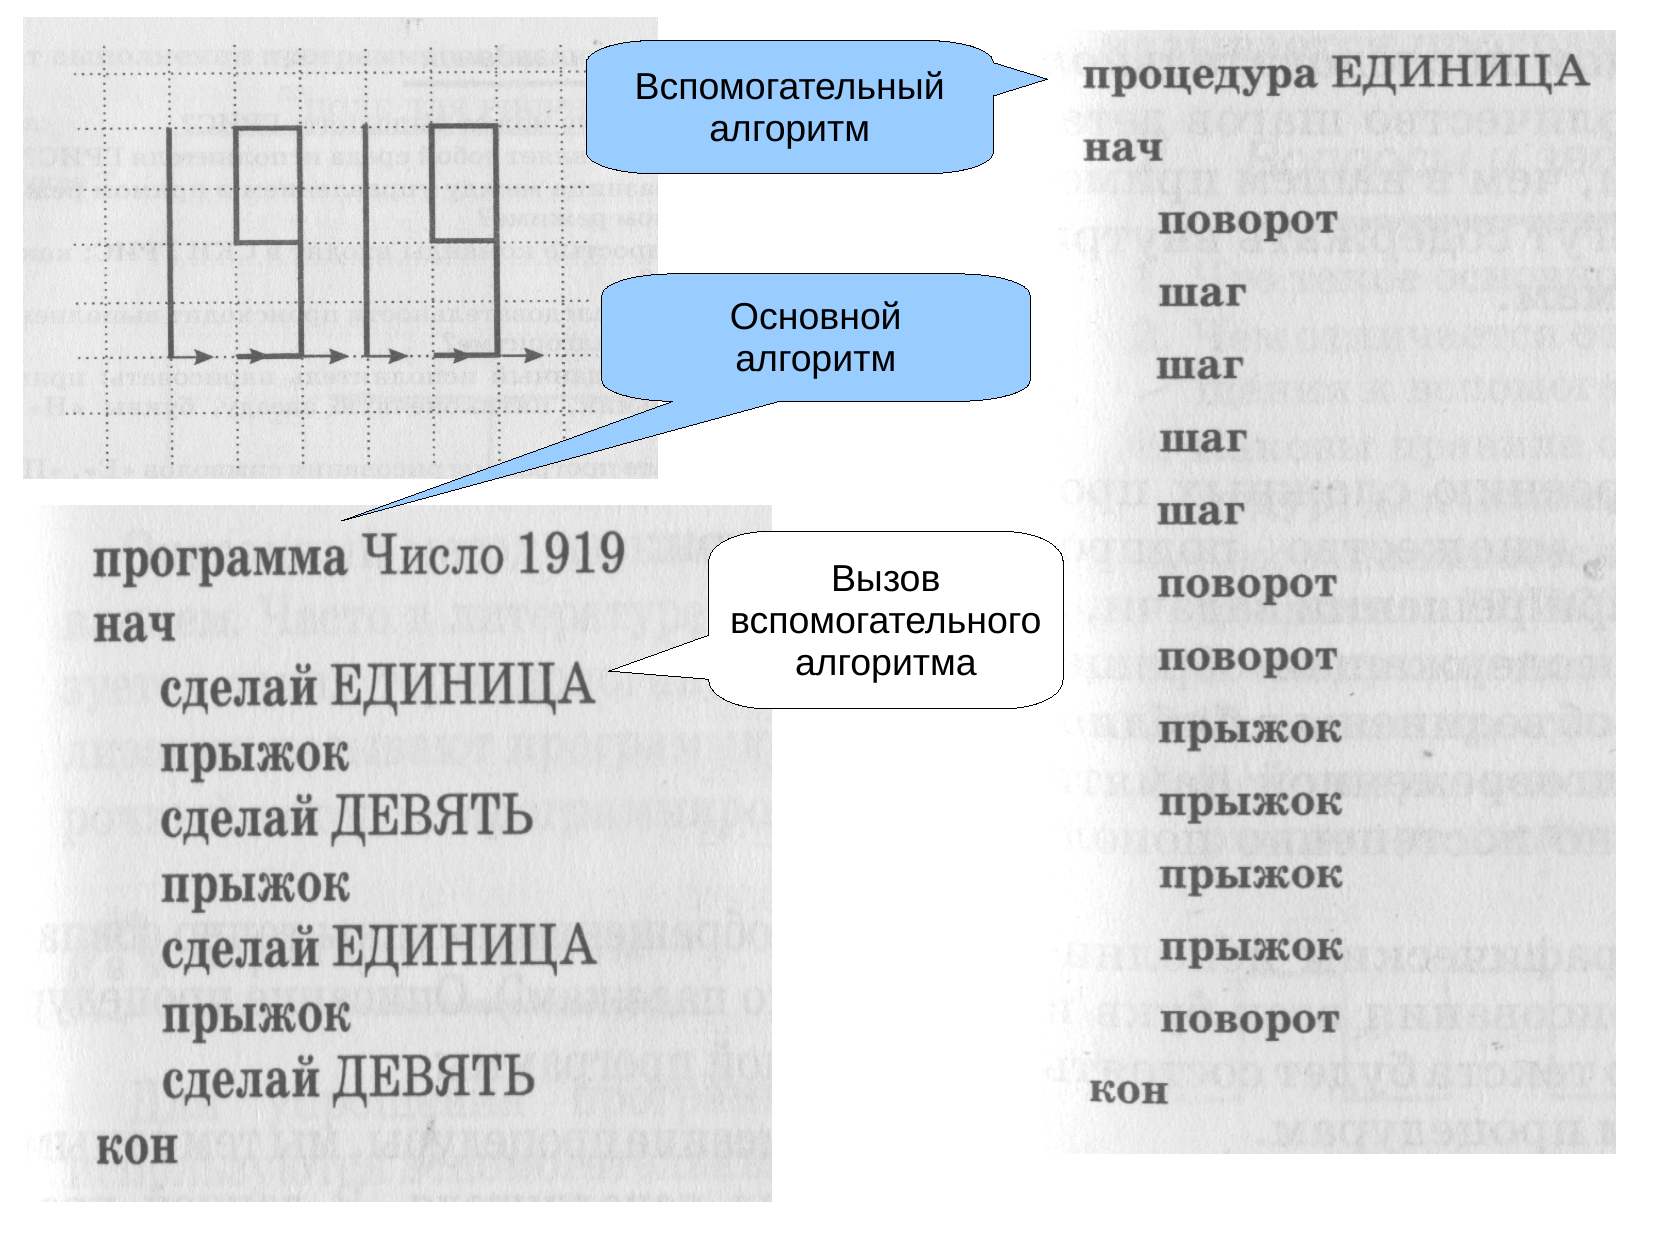

Вспомогательный
алгоритм
Основной
алгоритм
Вызов
вспомогательного
алгоритма